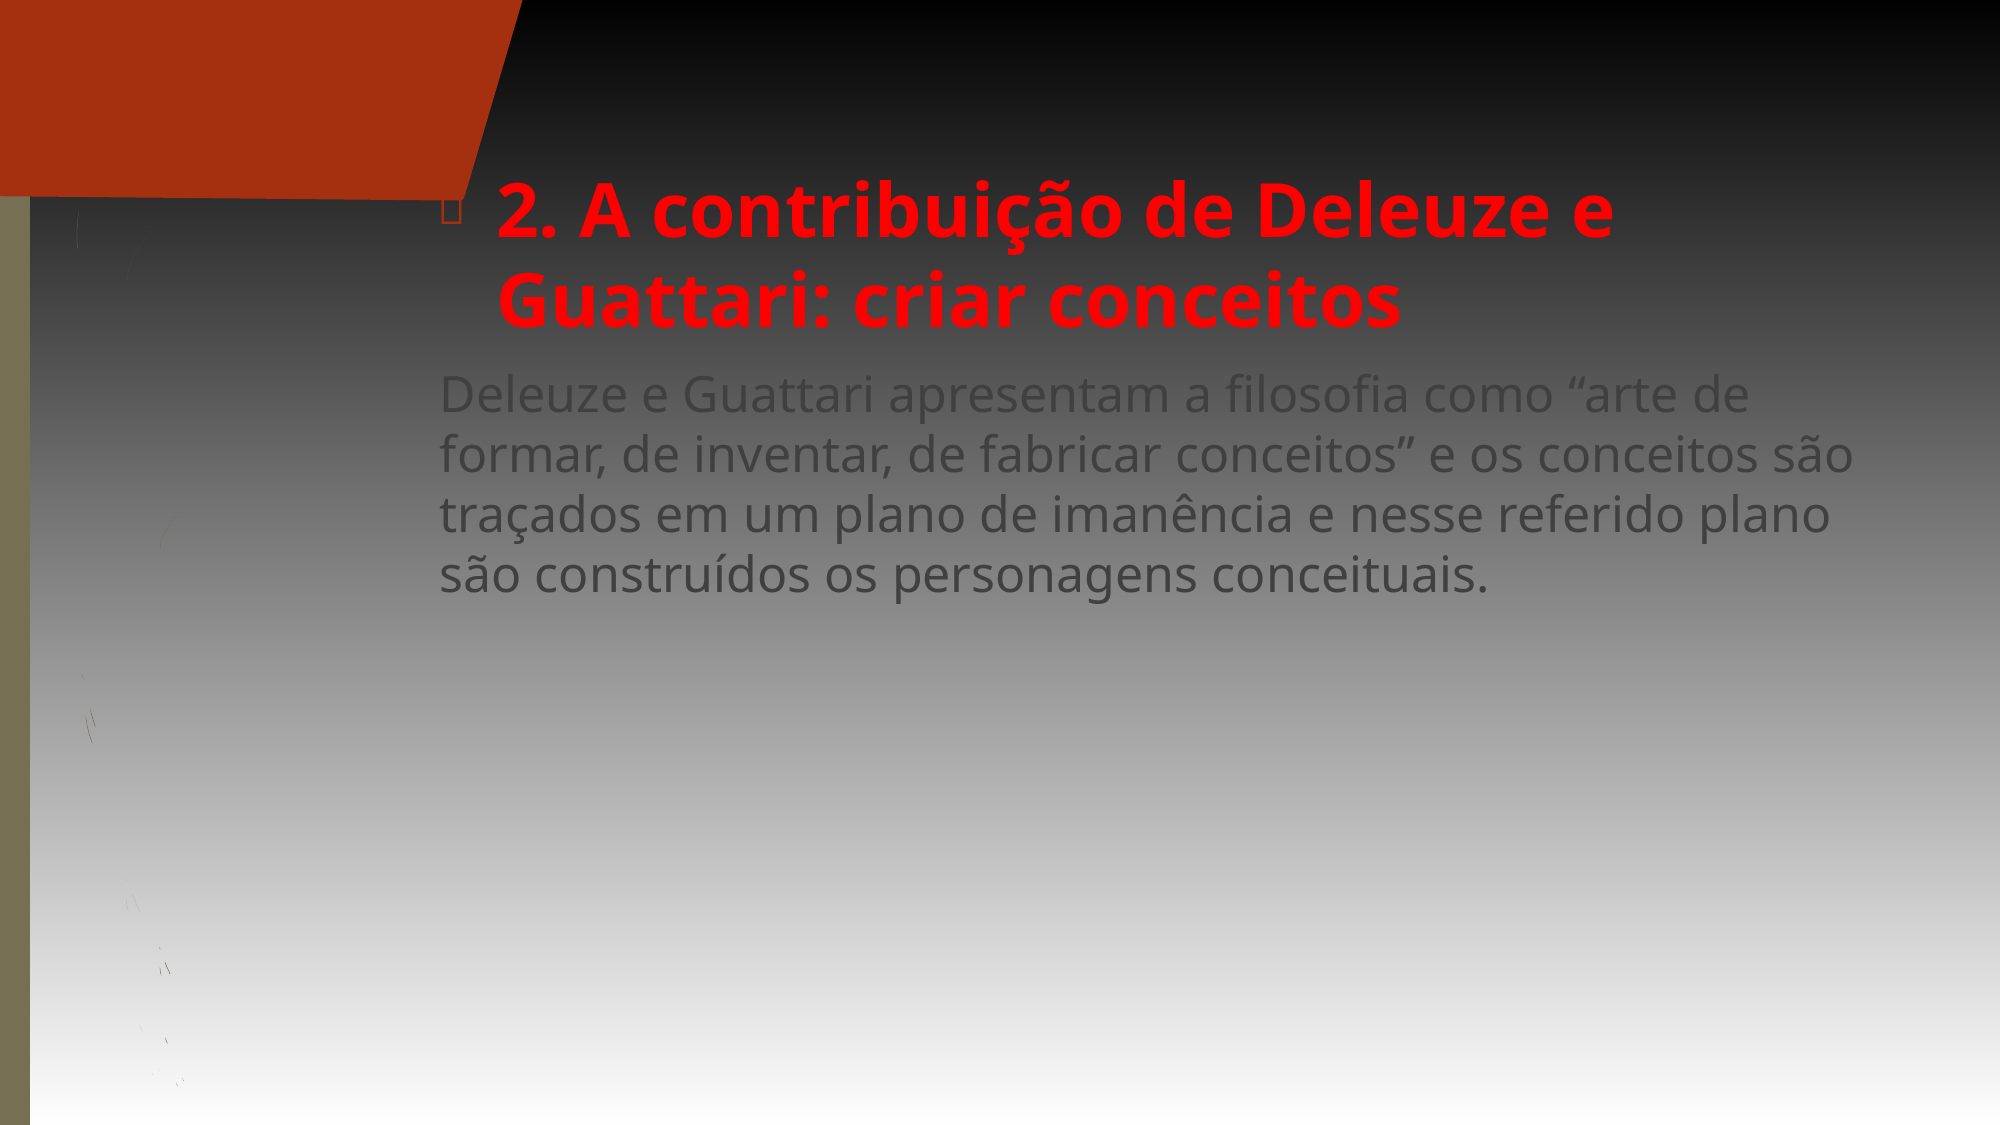

# 2. A contribuição de Deleuze e Guattari: criar conceitos
Deleuze e Guattari apresentam a filosofia como “arte de formar, de inventar, de fabricar conceitos” e os conceitos são traçados em um plano de imanência e nesse referido plano são construídos os personagens conceituais.